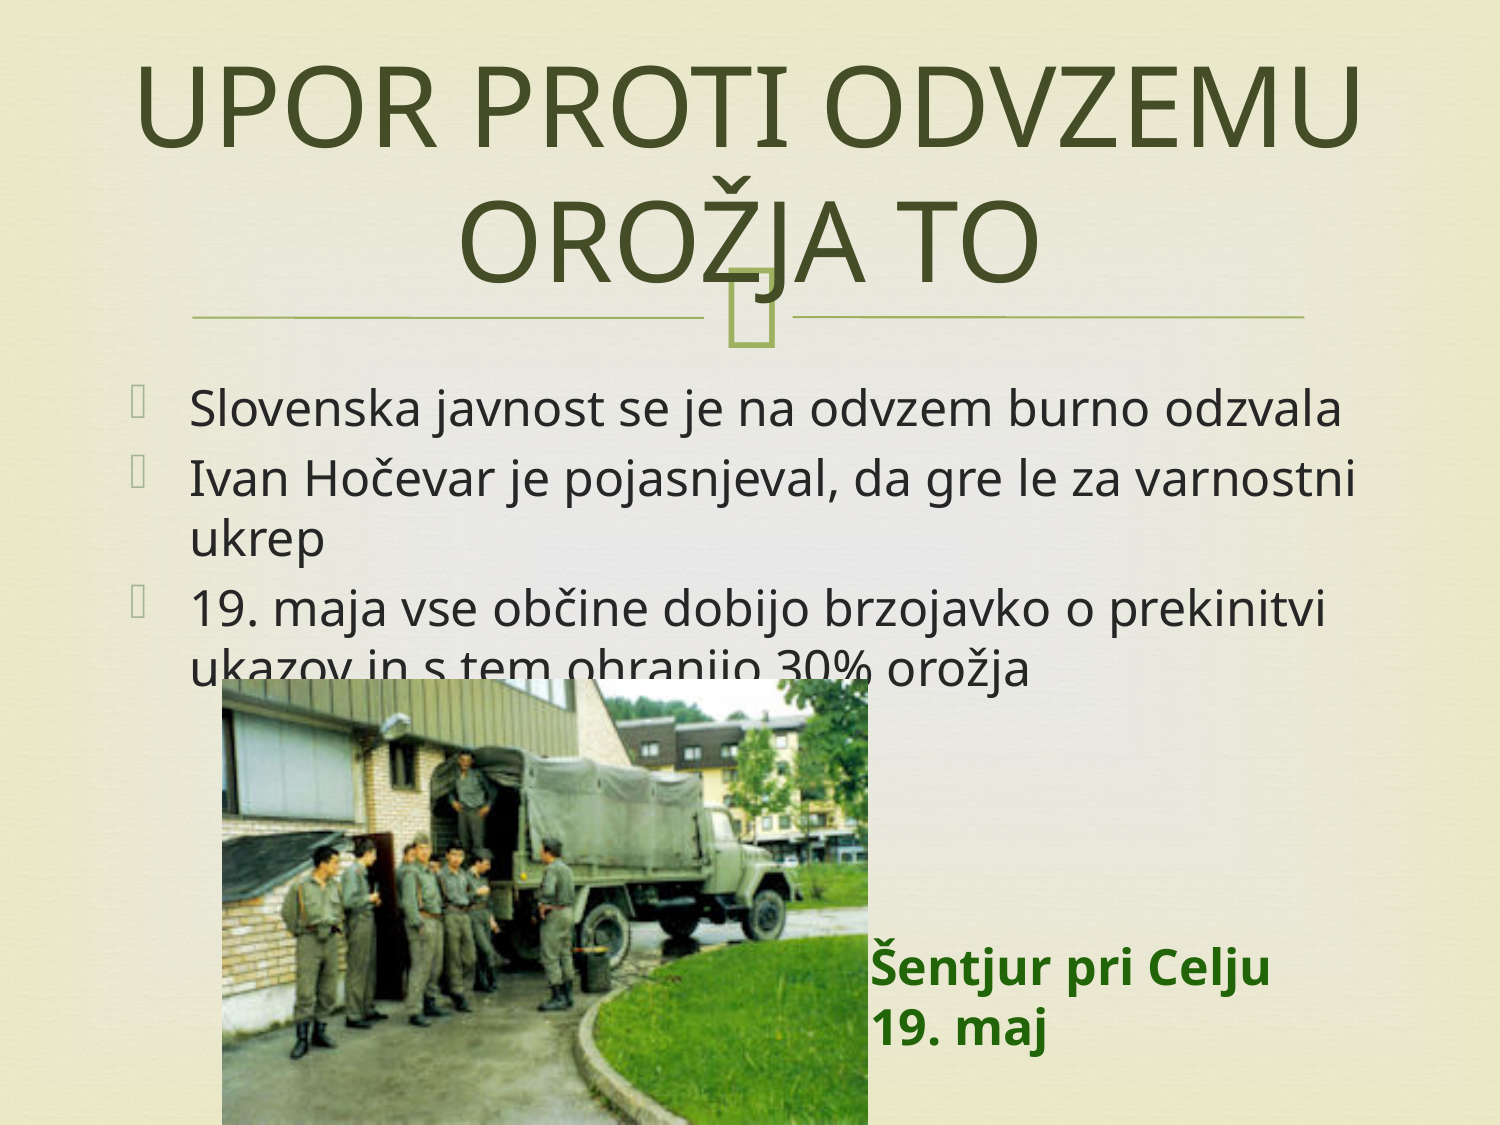

UPOR PROTI ODVZEMU OROŽJA TO
# Slovenska javnost se je na odvzem burno odzvala
Ivan Hočevar je pojasnjeval, da gre le za varnostni ukrep
19. maja vse občine dobijo brzojavko o prekinitvi ukazov in s tem ohranijo 30% orožja
Šentjur pri Celju
19. maj